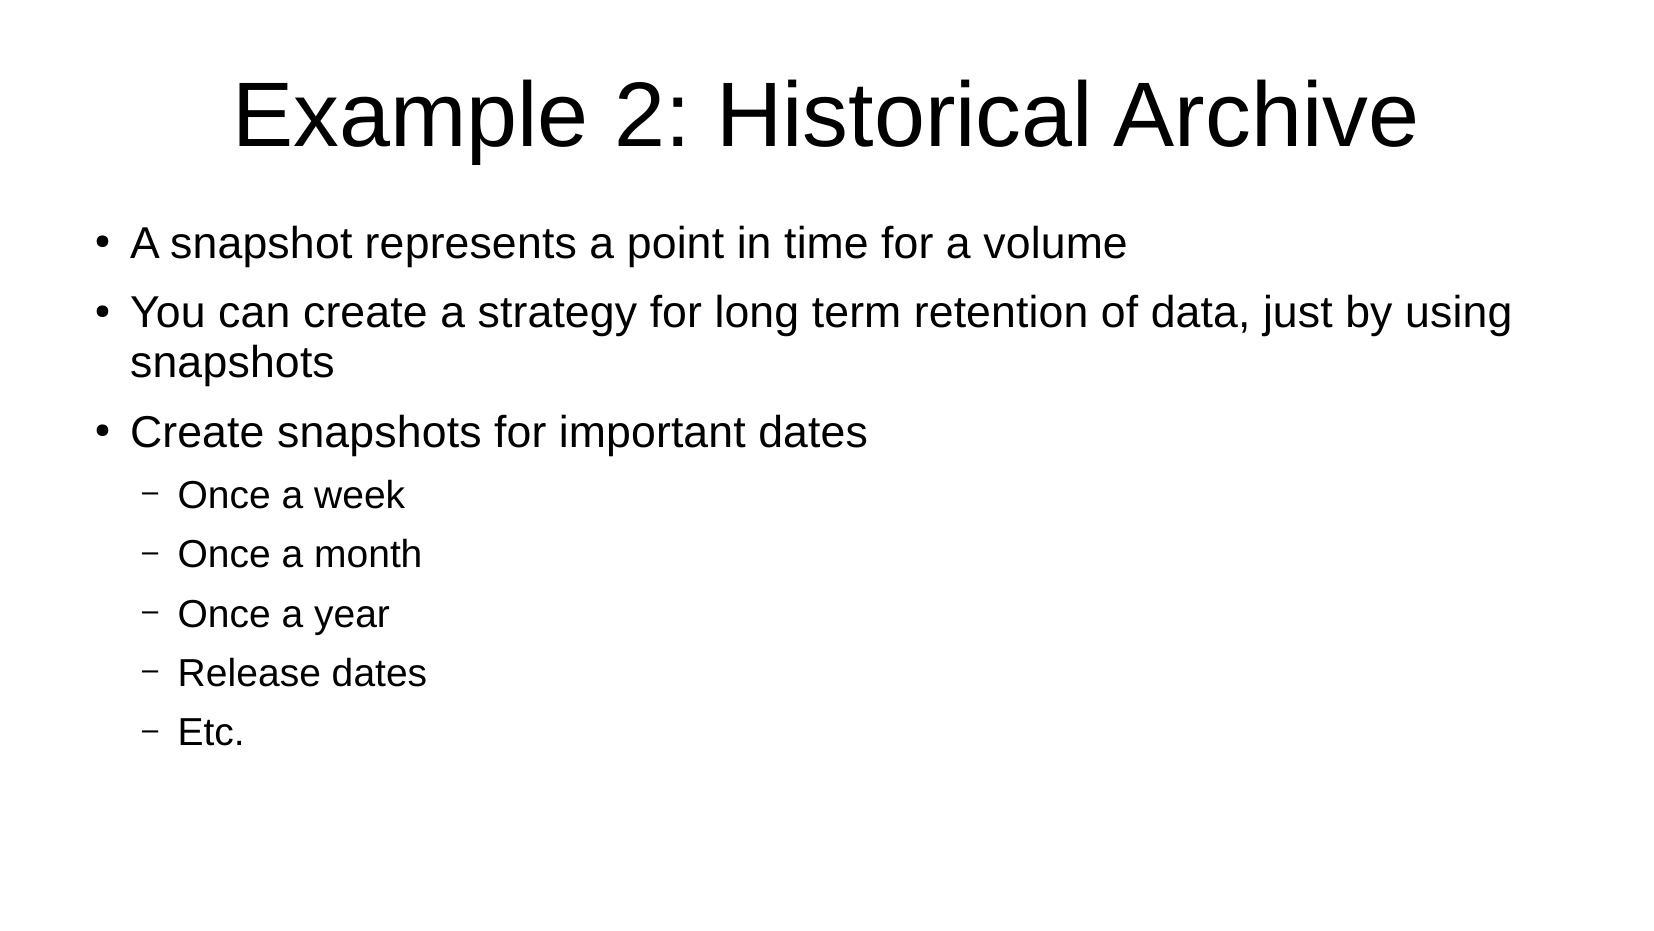

# Example 2: Historical Archive
A snapshot represents a point in time for a volume
You can create a strategy for long term retention of data, just by using snapshots
Create snapshots for important dates
Once a week
Once a month
Once a year
Release dates
Etc.